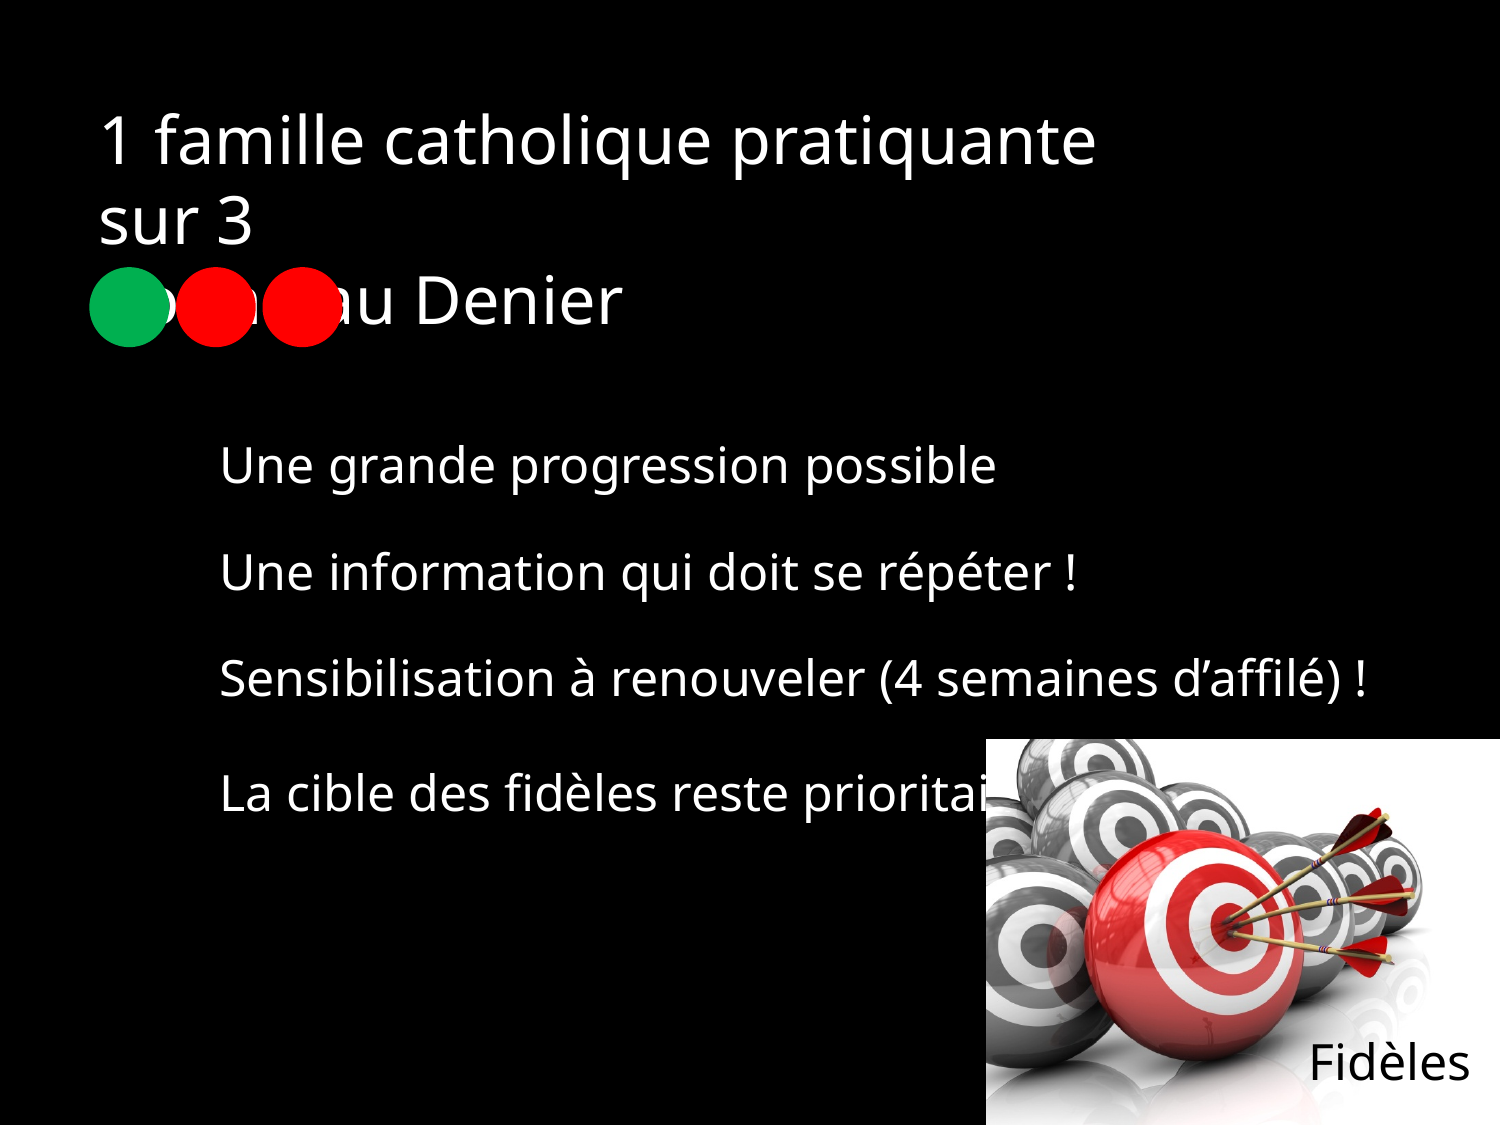

1 famille catholique pratiquante sur 3
donne au Denier
Une grande progression possible
Une information qui doit se répéter !
Sensibilisation à renouveler (4 semaines d’affilé) !
La cible des fidèles reste prioritaire
# Fidèles